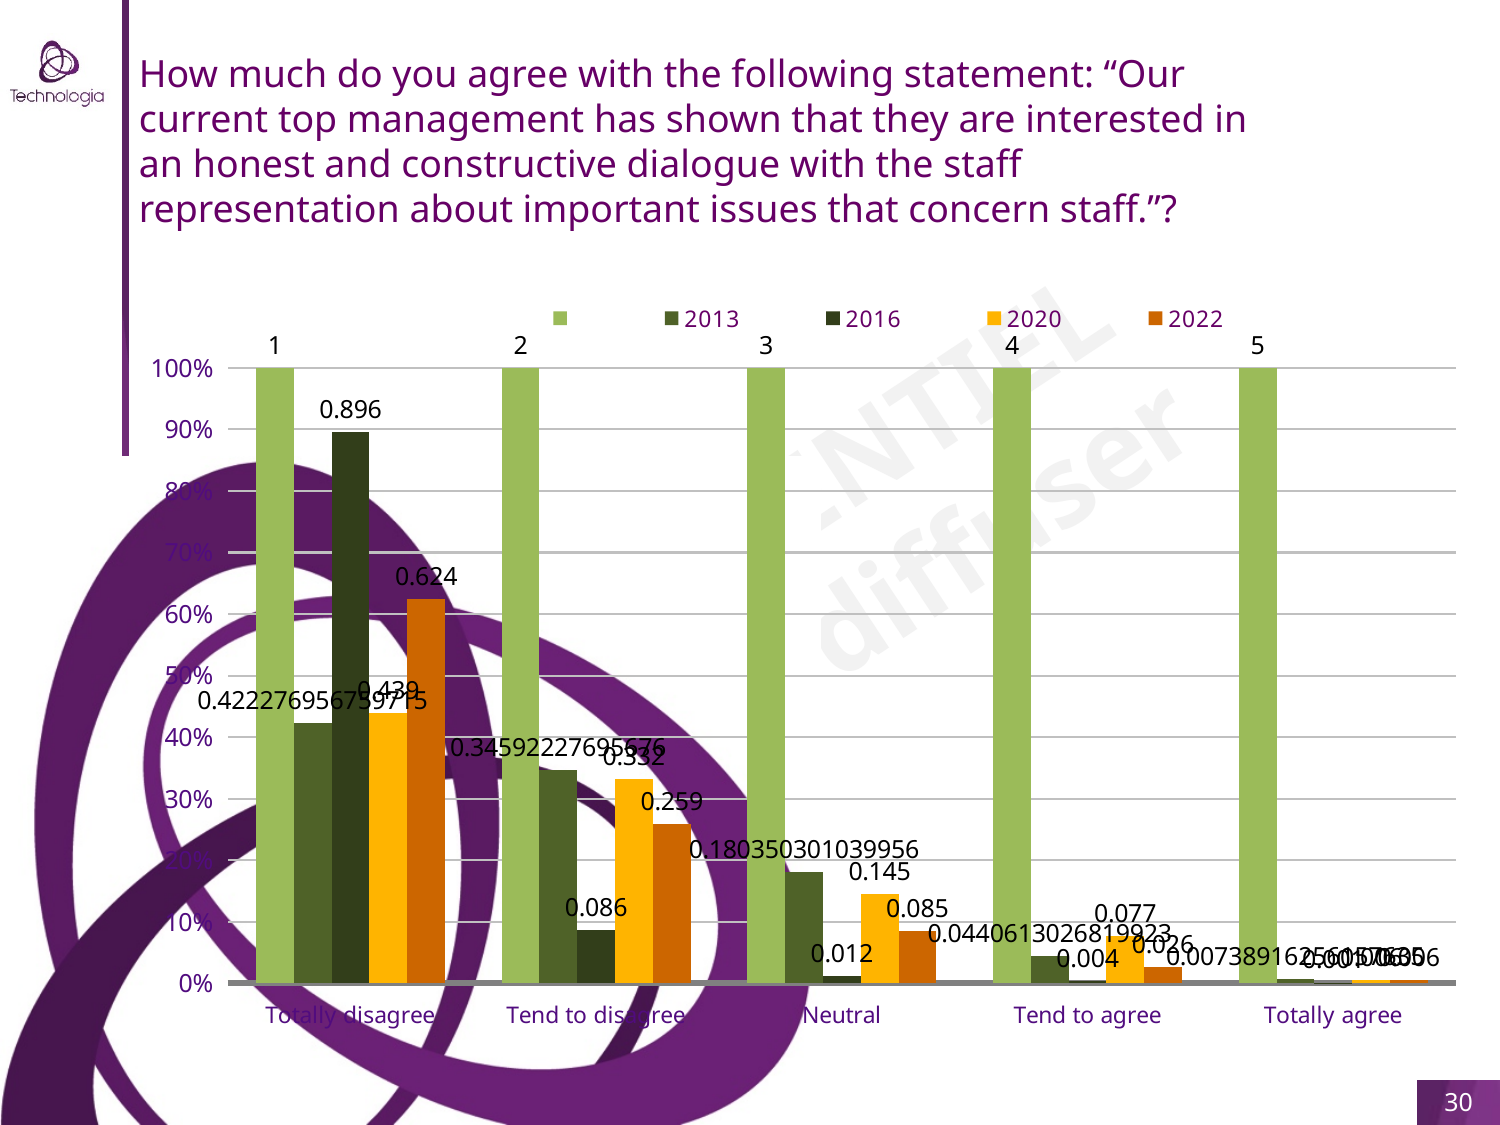

# How much do you agree with the following statement: “Our current top management has shown that they are interested in an honest and constructive dialogue with the staff representation about important issues that concern staff.”?
[unsupported chart]